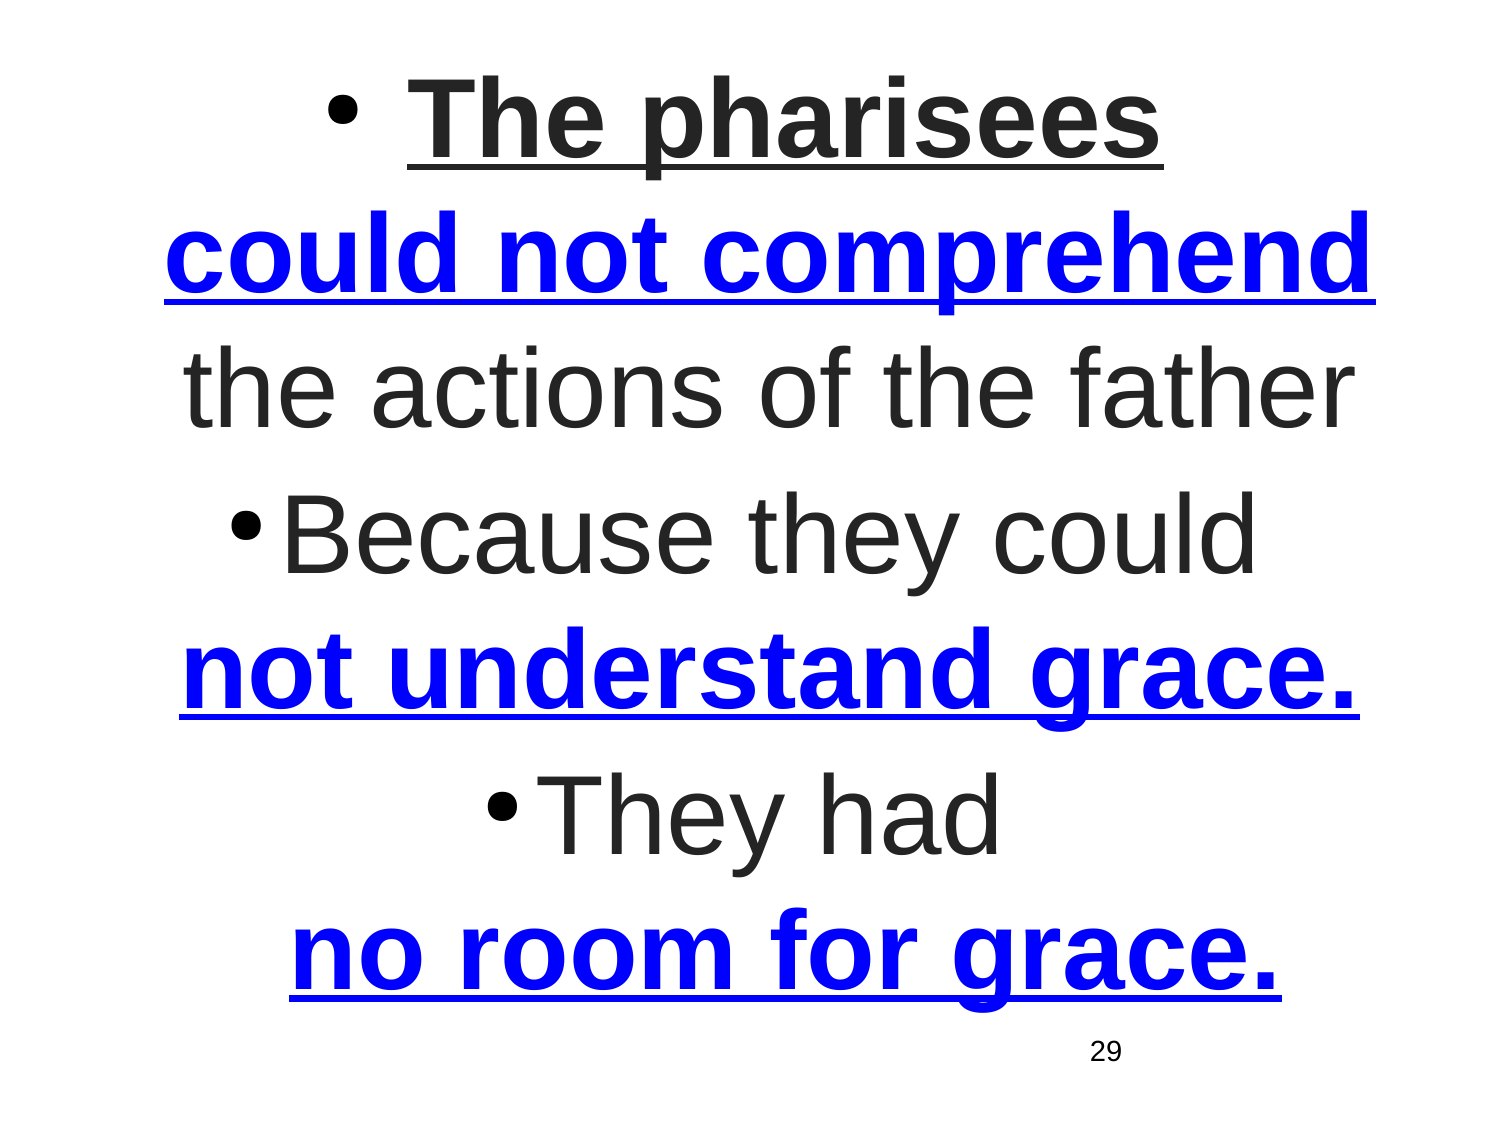

# The pharisees could not comprehend the actions of the father
Because they could
not understand grace.
They had
no room for grace.
29